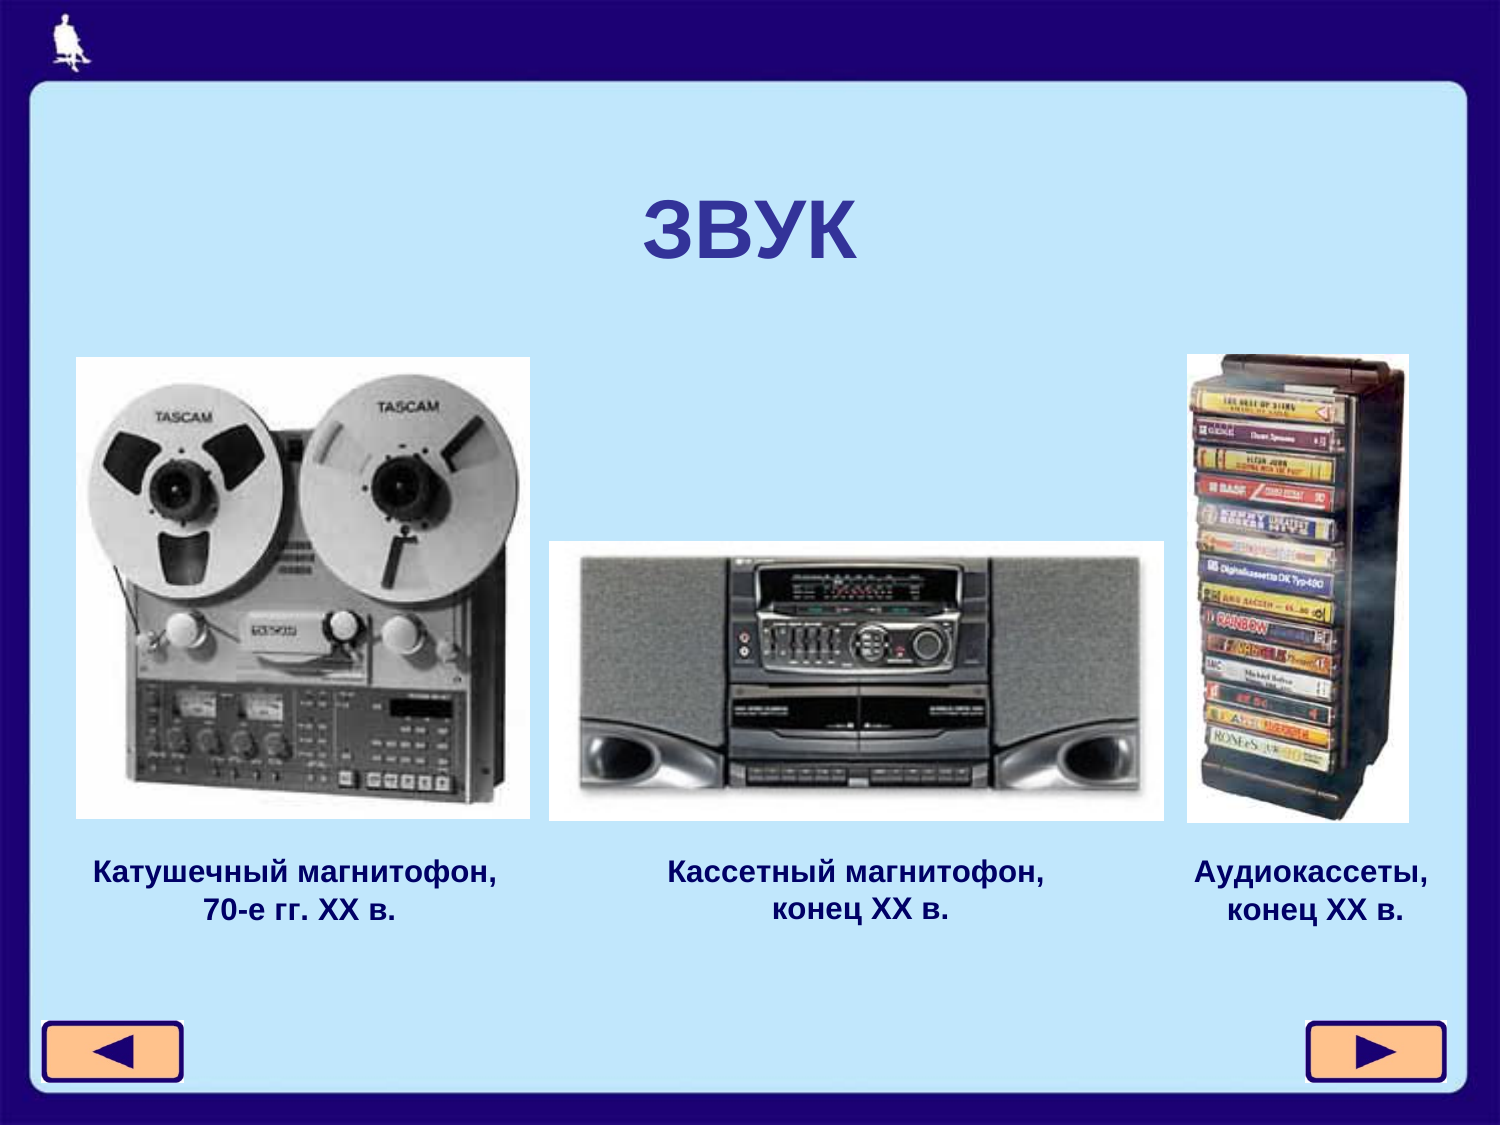

# ЗВУК
Кассетный магнитофон,
 конец XX в.
Катушечный магнитофон,
 70-е гг. XX в.
Аудиокассеты,
 конец XX в.